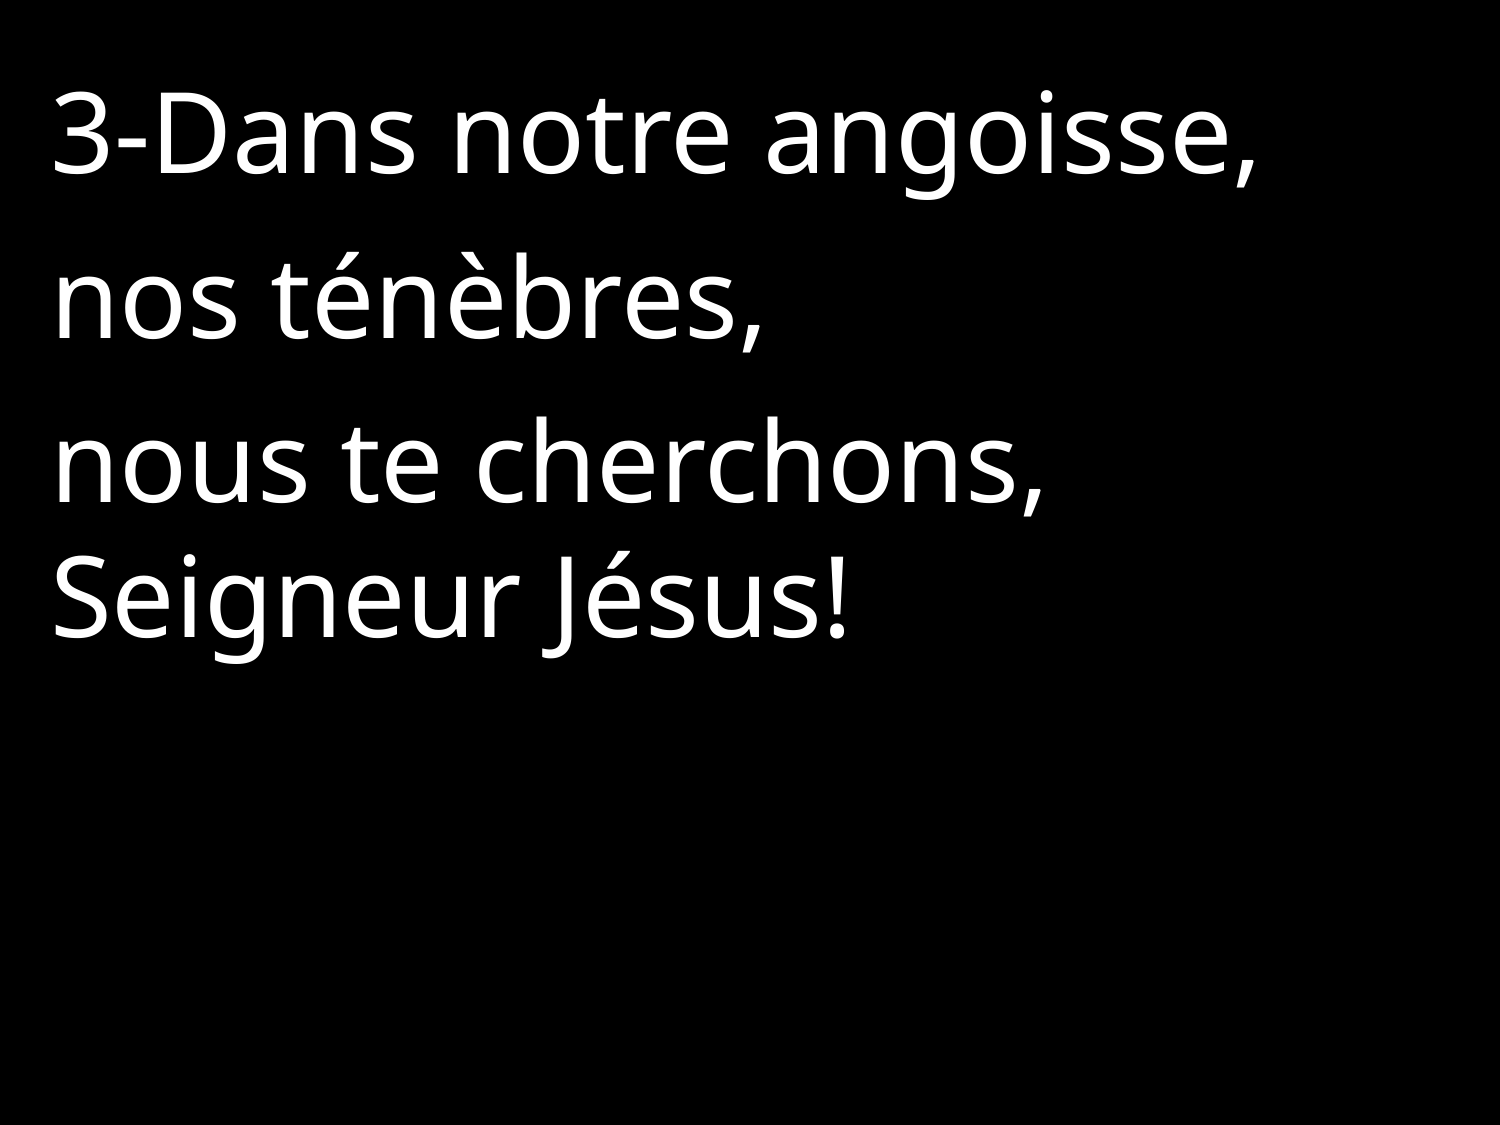

#
3-Dans notre angoisse,
nos ténèbres,
nous te cherchons, Seigneur Jésus!